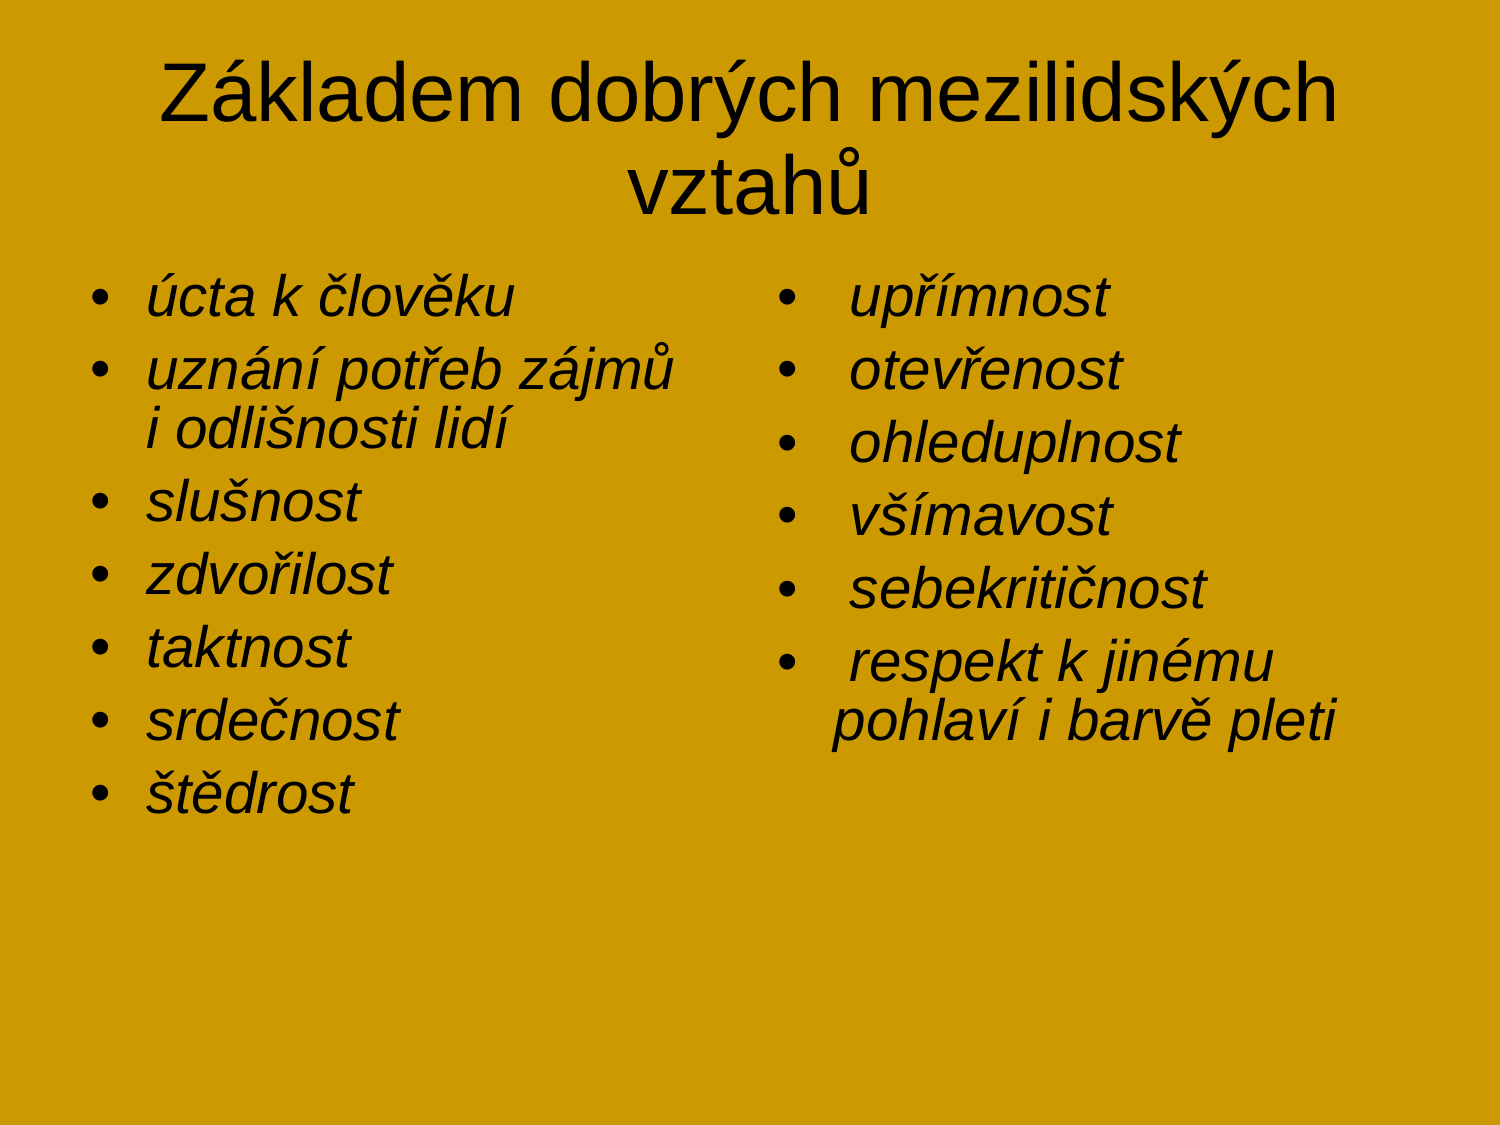

# Základem dobrých mezilidských vztahů
úcta k člověku
uznání potřeb zájmů
i odlišnosti lidí
slušnost
zdvořilost
taktnost
srdečnost
štědrost
 upřímnost
 otevřenost
 ohleduplnost
 všímavost
 sebekritičnost
 respekt k jinému pohlaví i barvě pleti